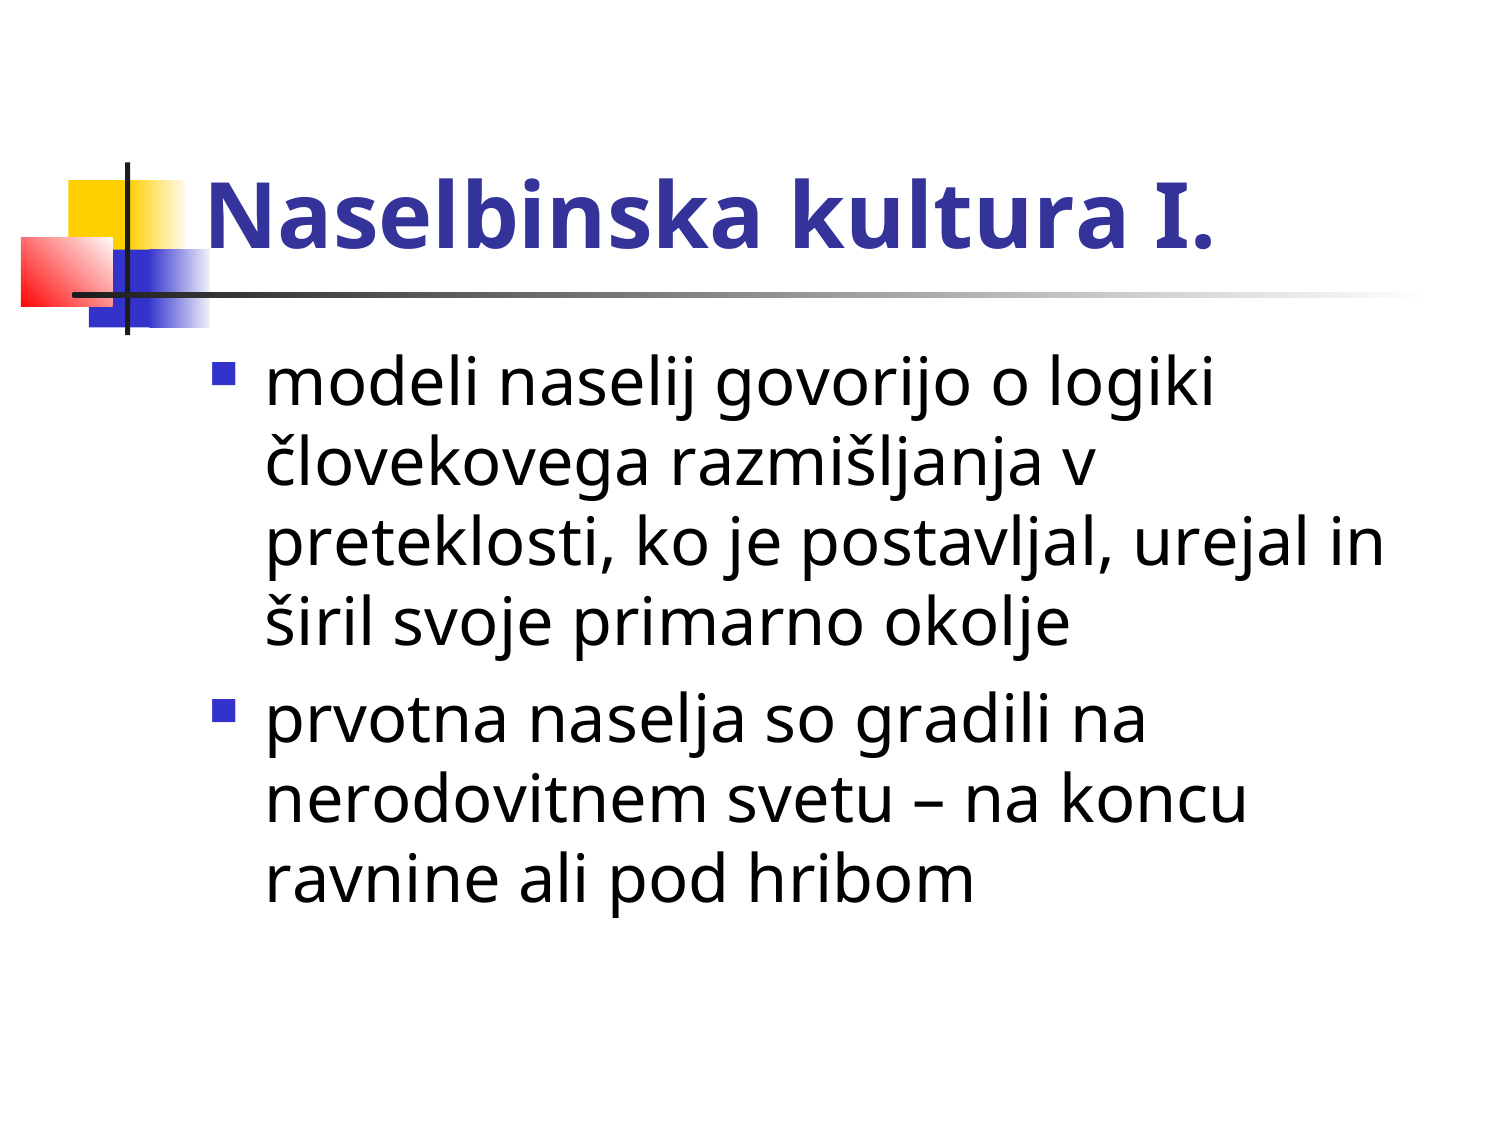

# Naselbinska kultura I.
modeli naselij govorijo o logiki človekovega razmišljanja v preteklosti, ko je postavljal, urejal in širil svoje primarno okolje
prvotna naselja so gradili na nerodovitnem svetu – na koncu ravnine ali pod hribom